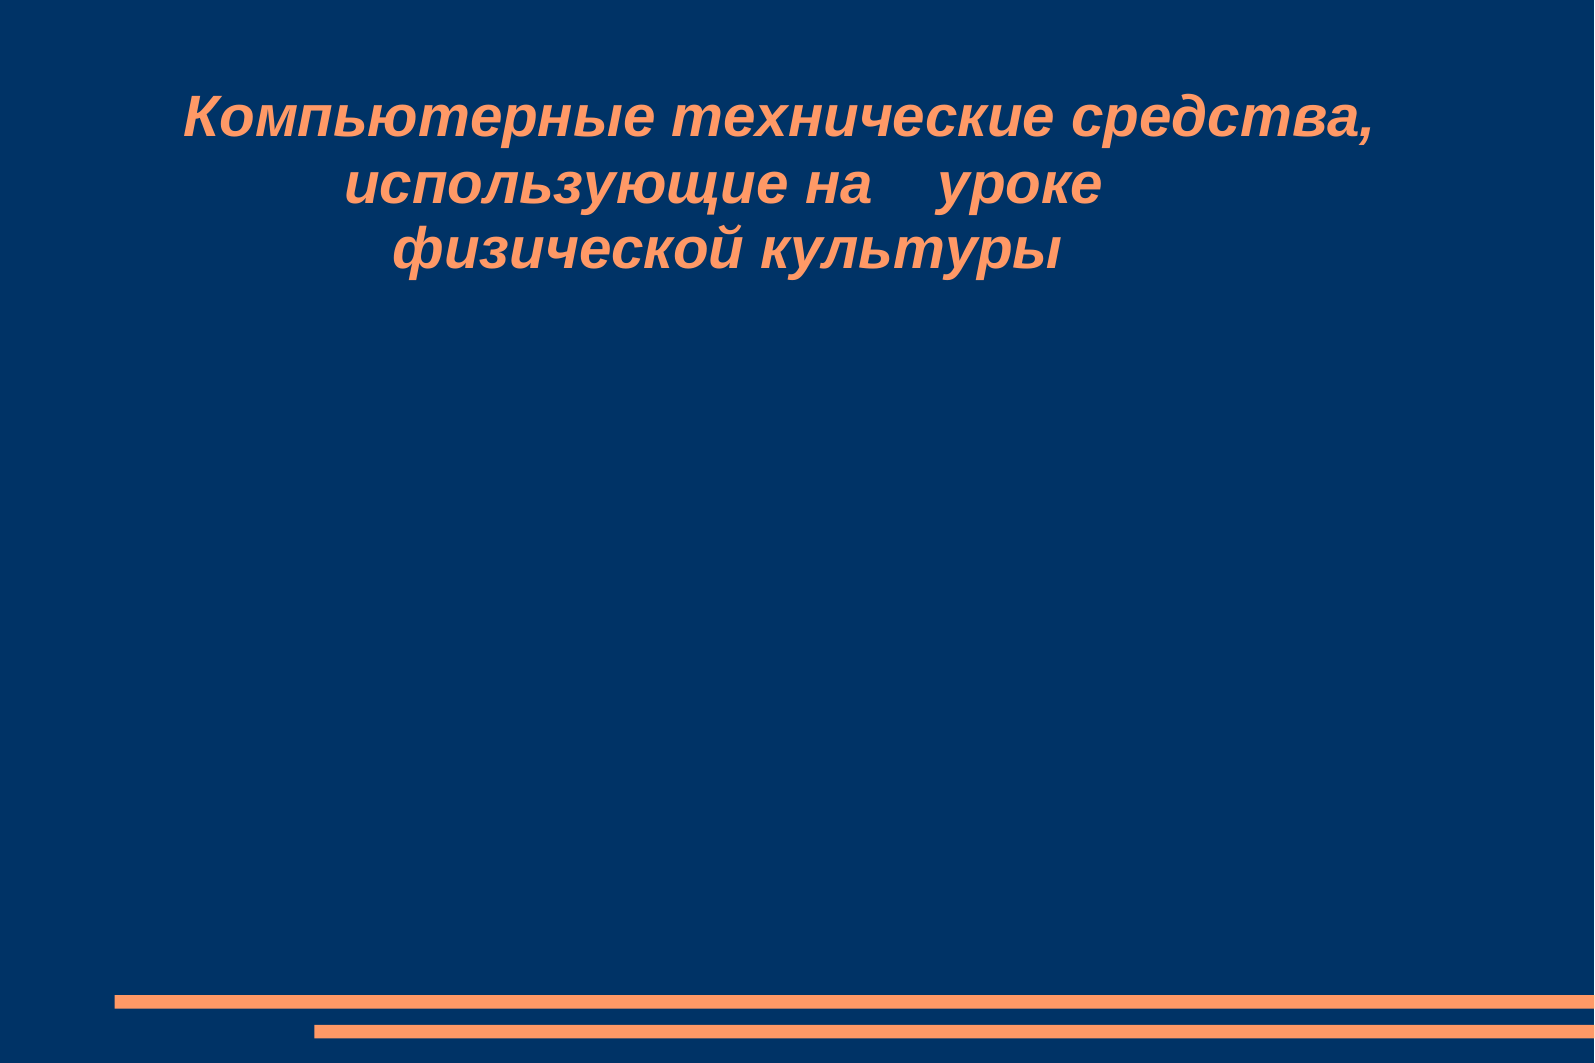

# Компьютерные технические средства, использующие на уроке физической культуры